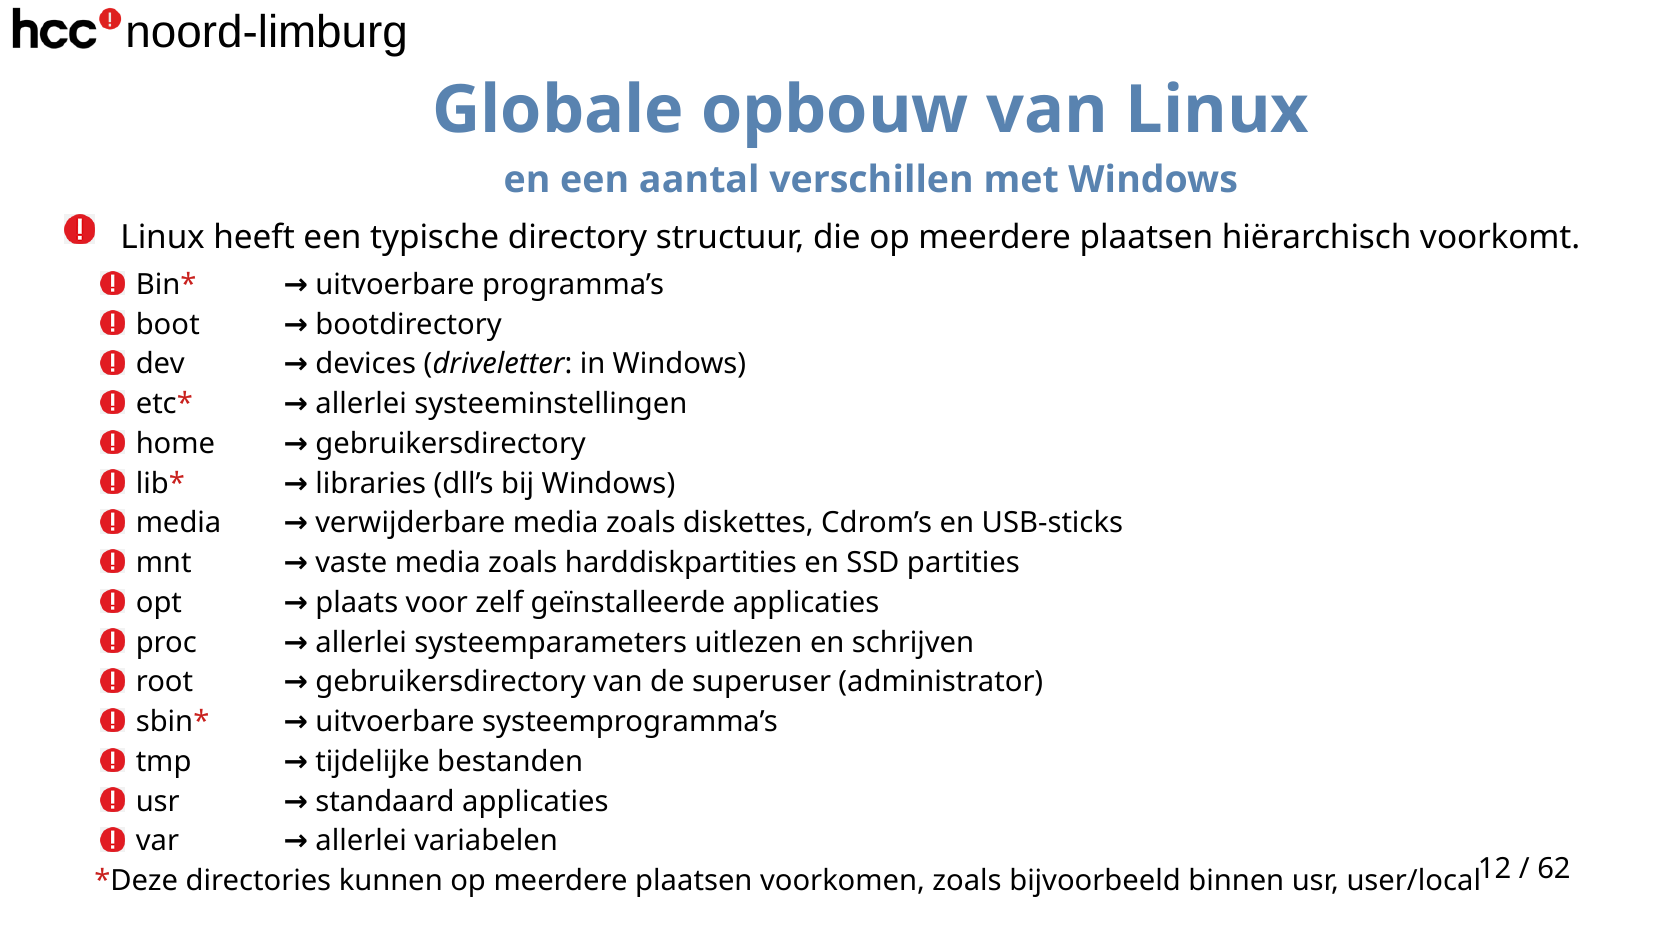

# Globale opbouw van Linux en een aantal verschillen met Windows
 Linux heeft een typische directory structuur, die op meerdere plaatsen hiërarchisch voorkomt.
Bin* 	→ uitvoerbare programma’s
boot		→ bootdirectory
dev		→ devices (driveletter: in Windows)
etc*		→ allerlei systeeminstellingen
home	→ gebruikersdirectory
lib*		→ libraries (dll’s bij Windows)
media	→ verwijderbare media zoals diskettes, Cdrom’s en USB-sticks
mnt		→ vaste media zoals harddiskpartities en SSD partities
opt		→ plaats voor zelf geïnstalleerde applicaties
proc		→ allerlei systeemparameters uitlezen en schrijven
root		→ gebruikersdirectory van de superuser (administrator)
sbin*		→ uitvoerbare systeemprogramma’s
tmp		→ tijdelijke bestanden
usr		→ standaard applicaties
var		→ allerlei variabelen
*Deze directories kunnen op meerdere plaatsen voorkomen, zoals bijvoorbeeld binnen usr, user/local
12